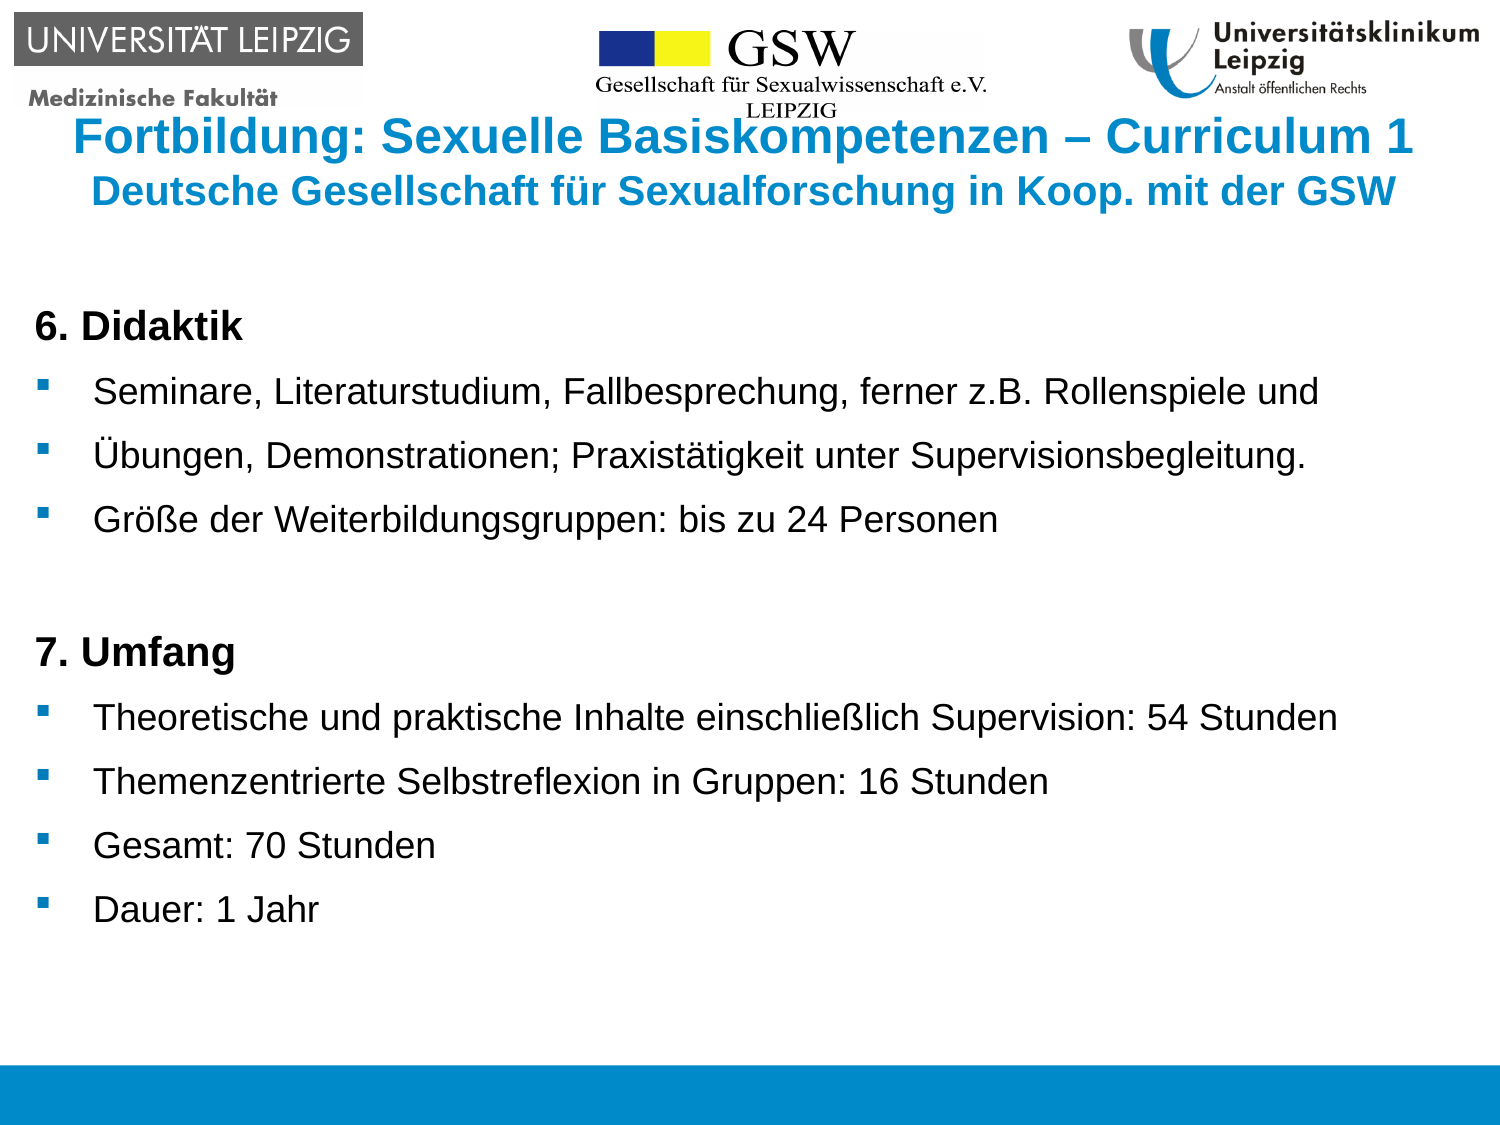

© Universitätsmedizin Leipzig
# Fortbildung: Sexuelle Basiskompetenzen – Curriculum 1 Deutsche Gesellschaft für Sexualforschung in Koop. mit der GSW
6. Didaktik
Seminare, Literaturstudium, Fallbesprechung, ferner z.B. Rollenspiele und
Übungen, Demonstrationen; Praxistätigkeit unter Supervisionsbegleitung.
Größe der Weiterbildungsgruppen: bis zu 24 Personen
7. Umfang
Theoretische und praktische Inhalte einschließlich Supervision: 54 Stunden
Themenzentrierte Selbstreflexion in Gruppen: 16 Stunden
Gesamt: 70 Stunden
Dauer: 1 Jahr